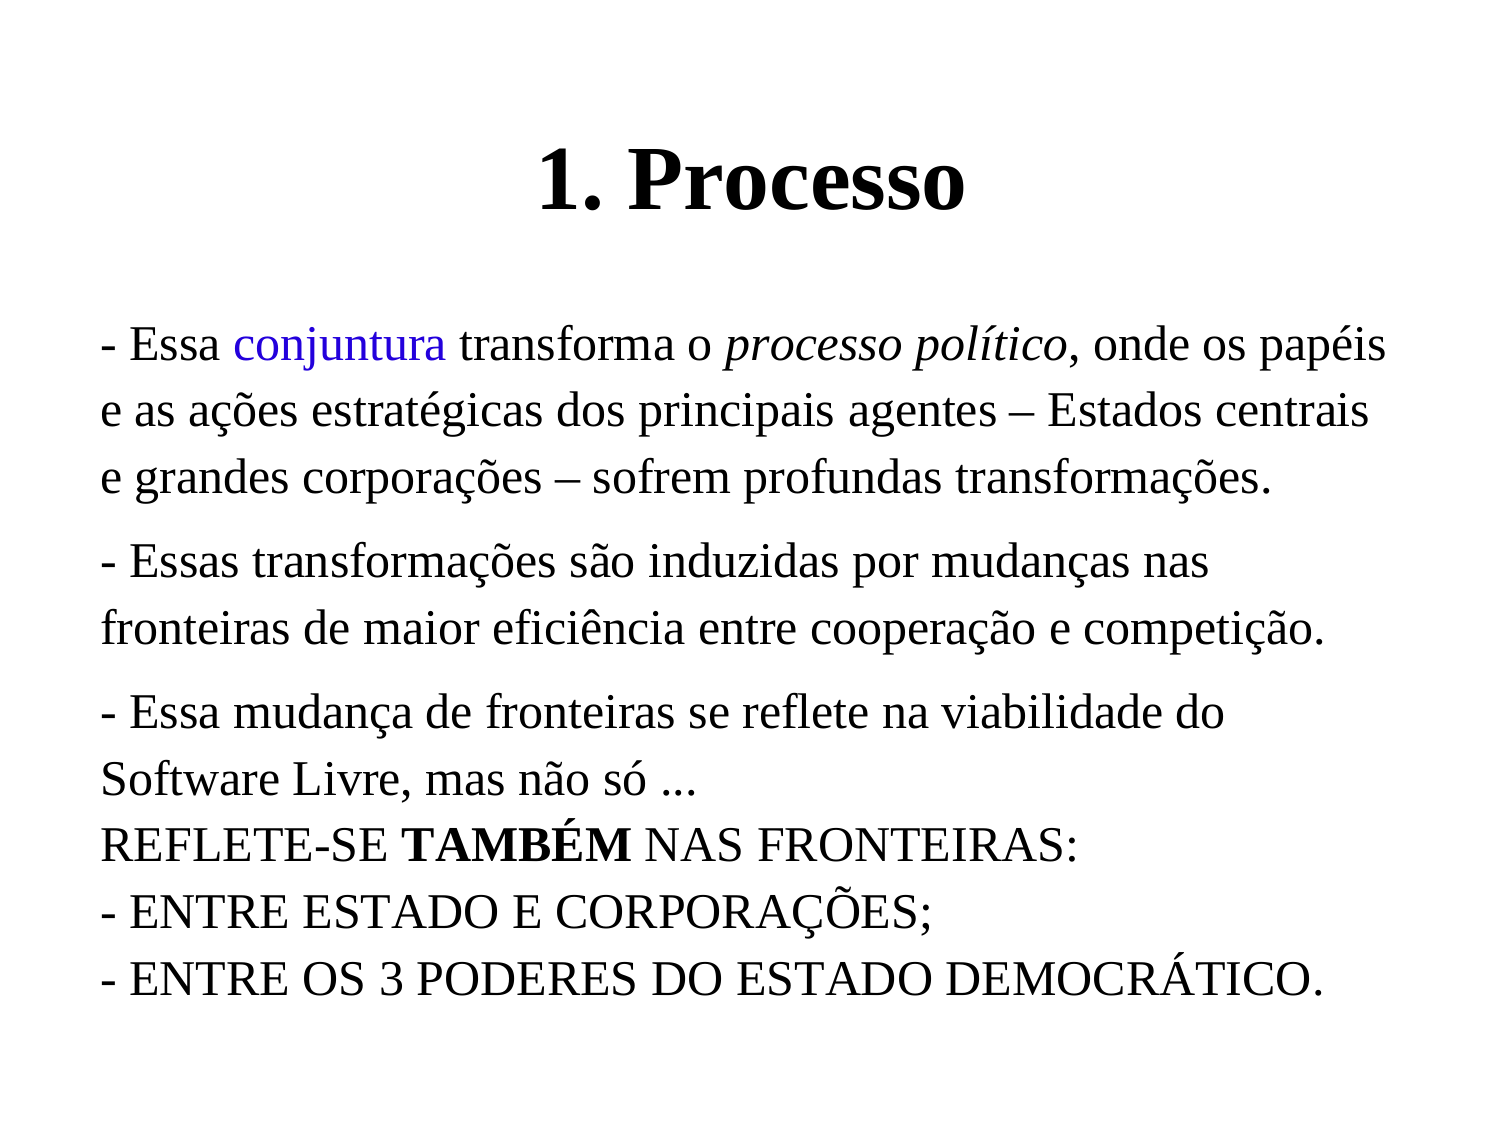

# 1. Processo
- Essa conjuntura transforma o processo político, onde os papéis e as ações estratégicas dos principais agentes – Estados centrais e grandes corporações – sofrem profundas transformações.
- Essas transformações são induzidas por mudanças nas fronteiras de maior eficiência entre cooperação e competição.
- Essa mudança de fronteiras se reflete na viabilidade do Software Livre, mas não só ...
REFLETE-SE TAMBÉM NAS FRONTEIRAS:
- ENTRE ESTADO E CORPORAÇÕES;
- ENTRE OS 3 PODERES DO ESTADO DEMOCRÁTICO.